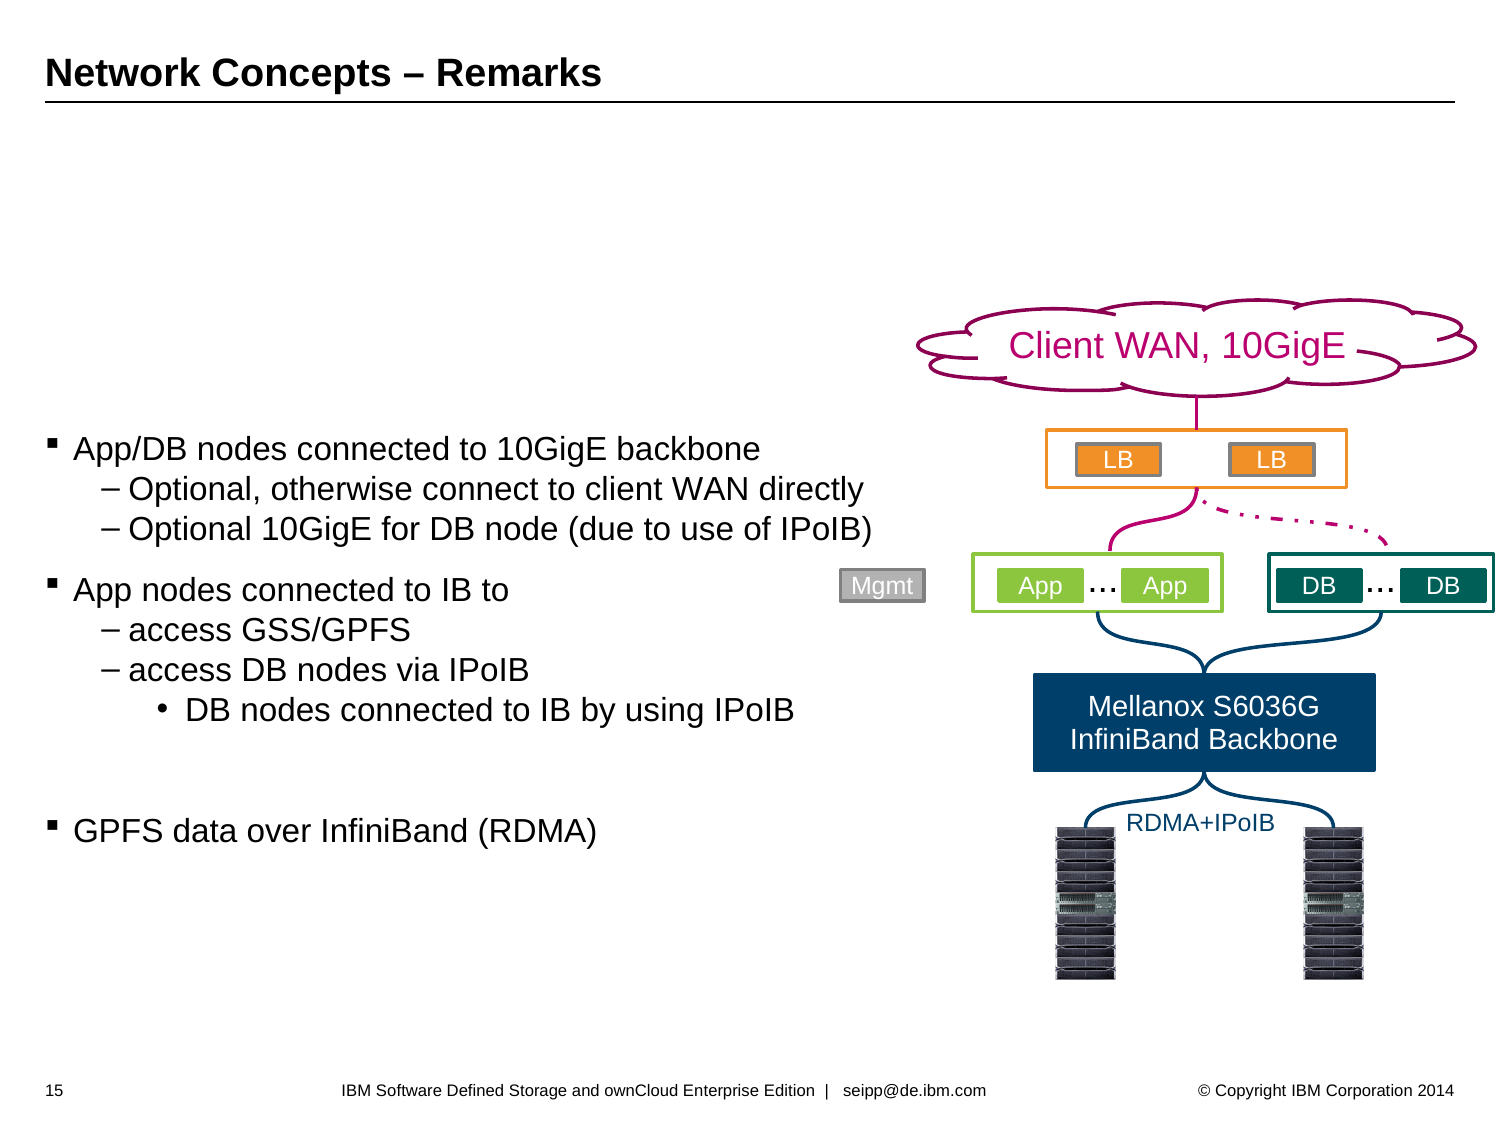

# Network Concepts – Remarks
Client WAN, 10GigE
App/DB nodes connected to 10GigE backbone
Optional, otherwise connect to client WAN directly
Optional 10GigE for DB node (due to use of IPoIB)
App nodes connected to IB to
access GSS/GPFS
access DB nodes via IPoIB
DB nodes connected to IB by using IPoIB
GPFS data over InfiniBand (RDMA)
LB
LB
...
...
Mgmt
App
App
DB
DB
Mellanox S6036G
InfiniBand Backbone
RDMA+IPoIB
15
IBM Software Defined Storage and ownCloud Enterprise Edition | seipp@de.ibm.com